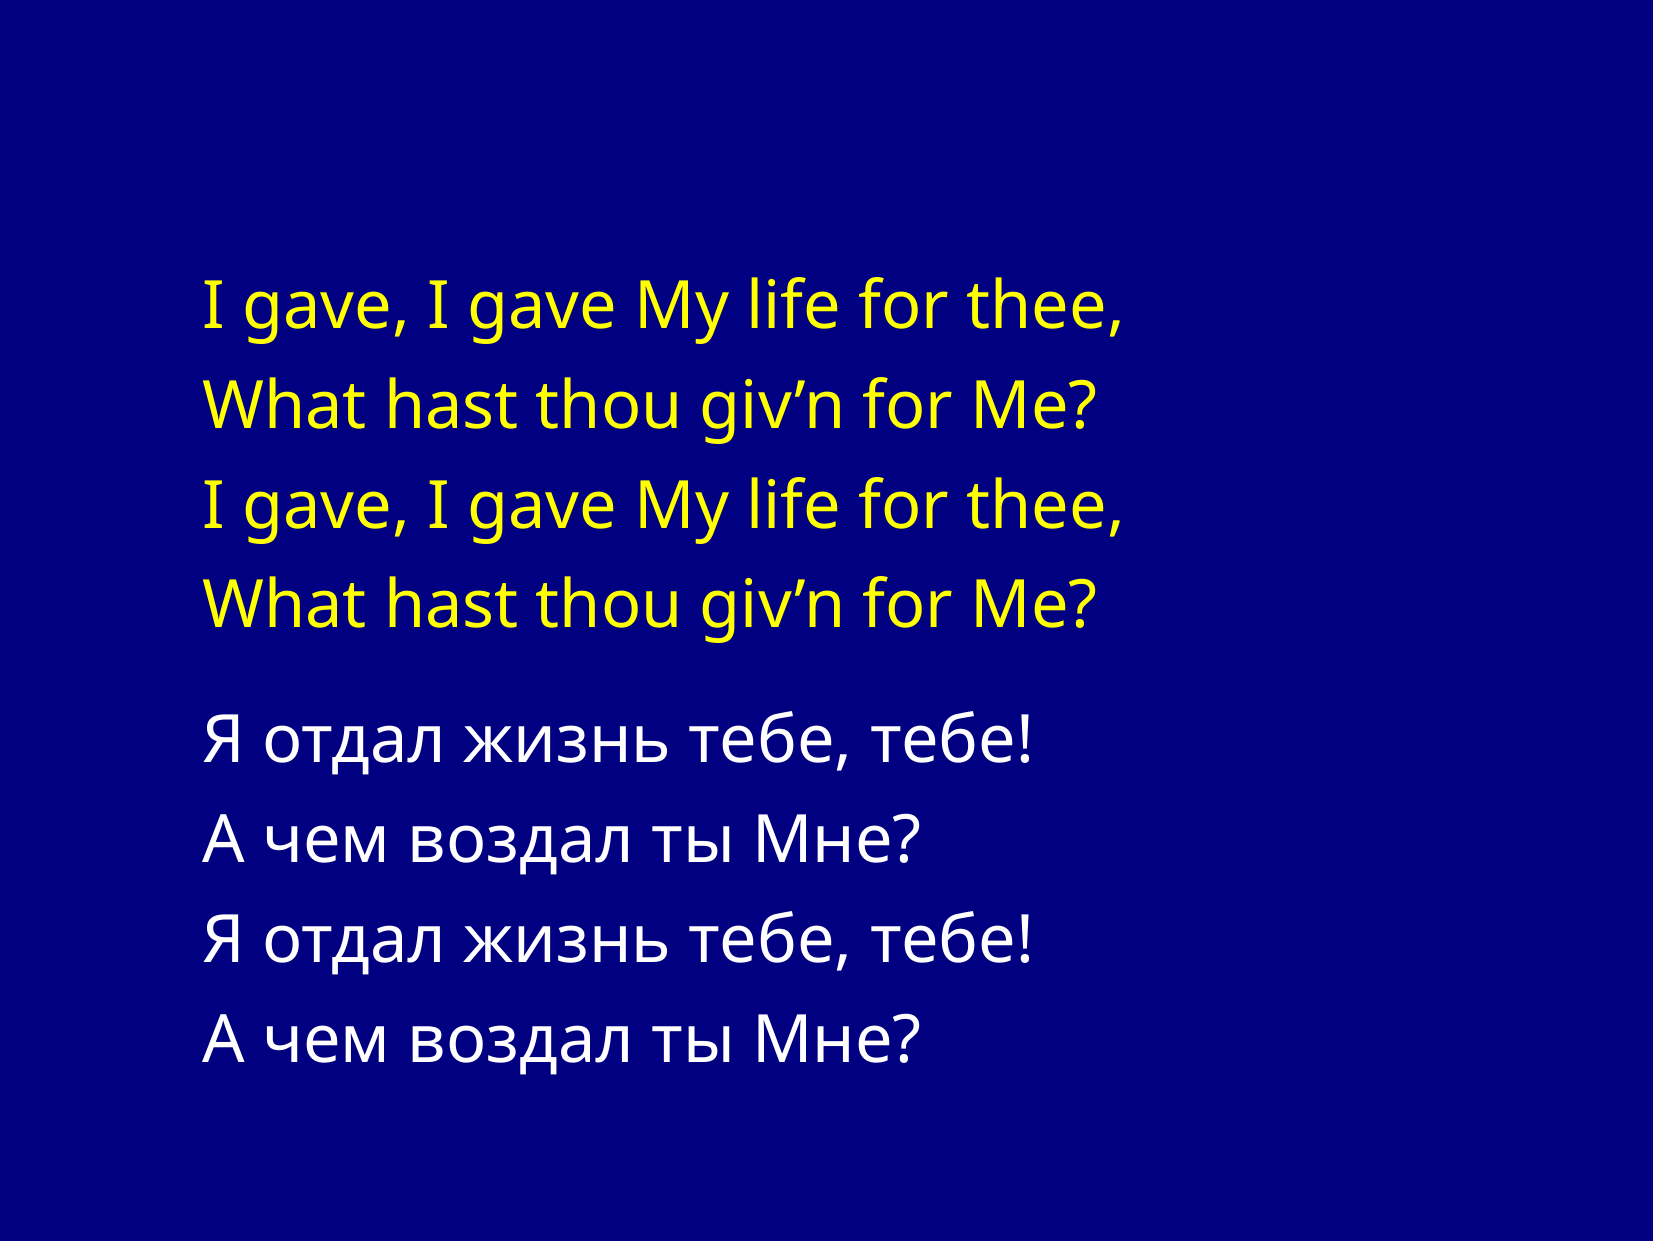

I gave, I gave My life for thee,
	What hast thou giv’n for Me?
	I gave, I gave My life for thee,
	What hast thou giv’n for Me?
	Я отдал жизнь тебе, тебе!
	А чем воздал ты Мне?
	Я отдал жизнь тебе, тебе!
	А чем воздал ты Мне?